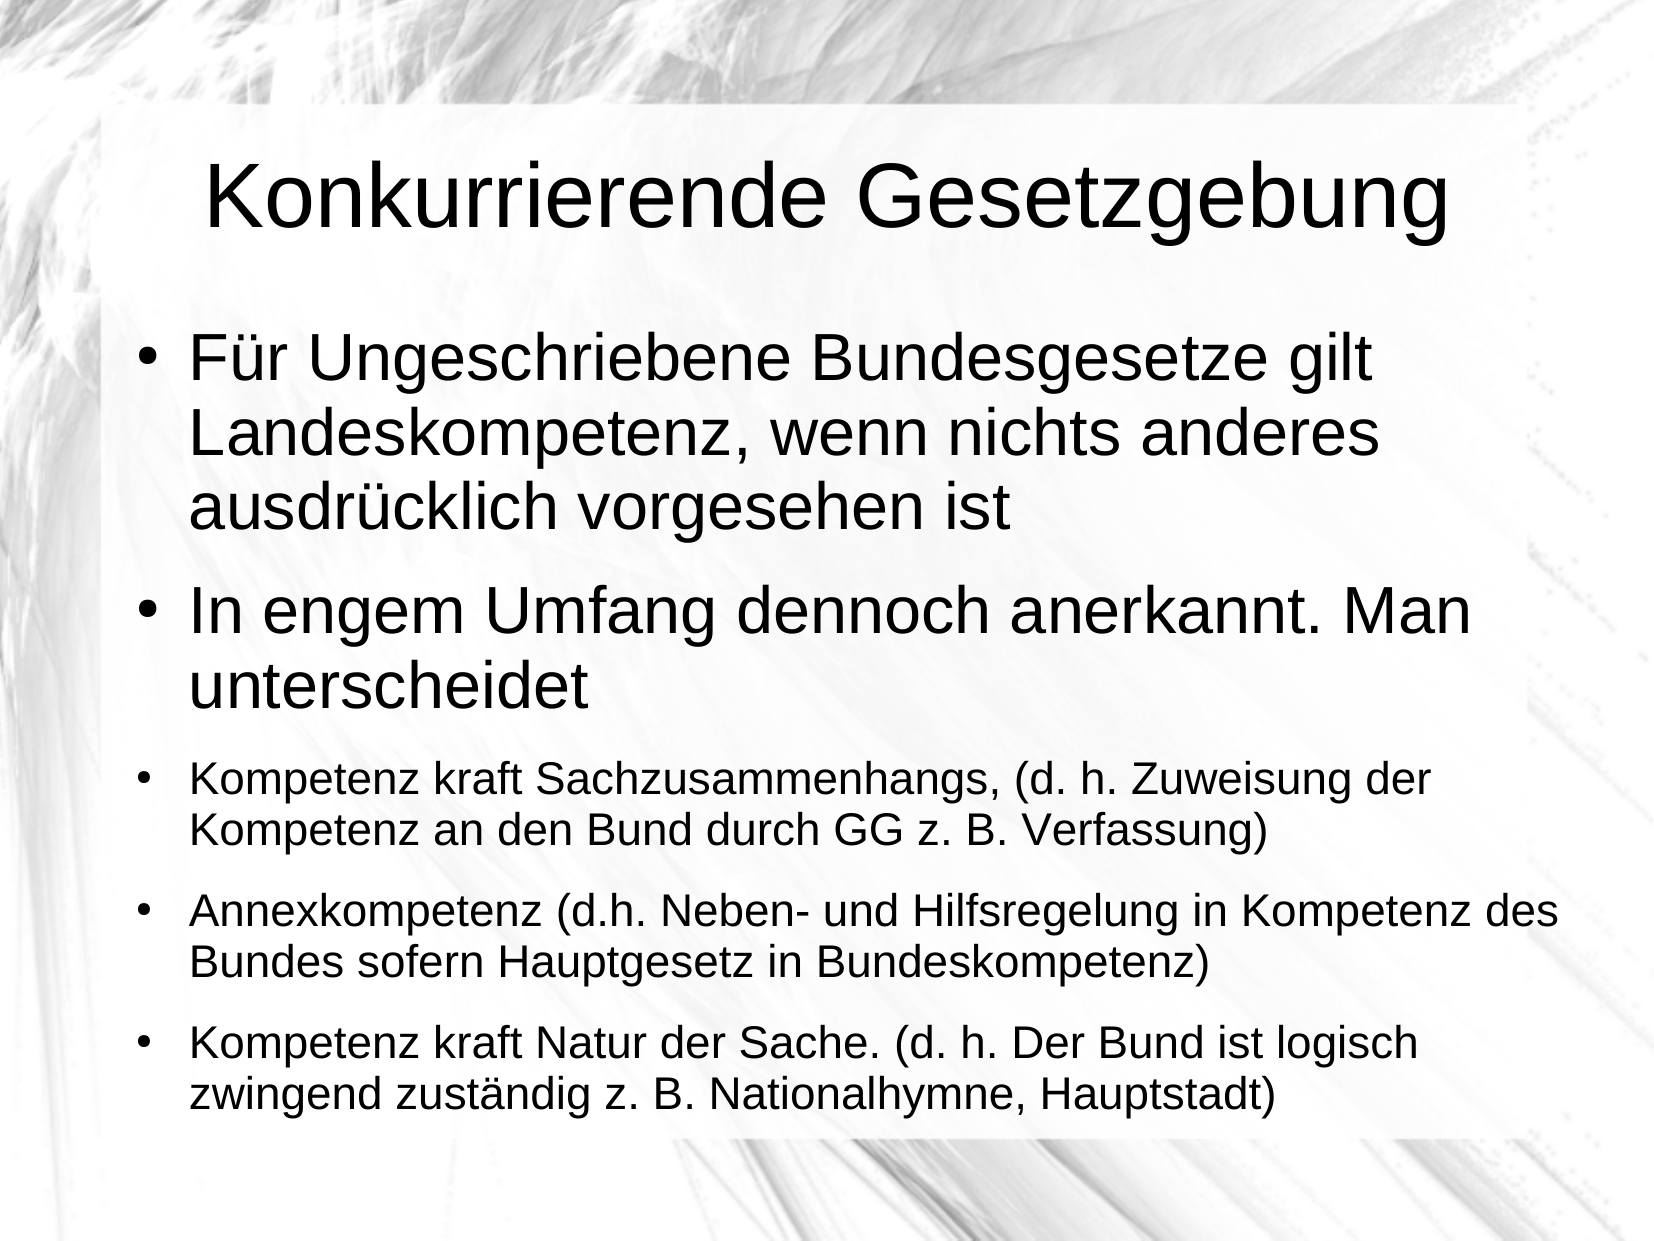

# Konkurrierende Gesetzgebung
Für Ungeschriebene Bundesgesetze gilt Landeskompetenz, wenn nichts anderes ausdrücklich vorgesehen ist
In engem Umfang dennoch anerkannt. Man unterscheidet
Kompetenz kraft Sachzusammenhangs, (d. h. Zuweisung der Kompetenz an den Bund durch GG z. B. Verfassung)
Annexkompetenz (d.h. Neben- und Hilfsregelung in Kompetenz des Bundes sofern Hauptgesetz in Bundeskompetenz)
Kompetenz kraft Natur der Sache. (d. h. Der Bund ist logisch zwingend zuständig z. B. Nationalhymne, Hauptstadt)